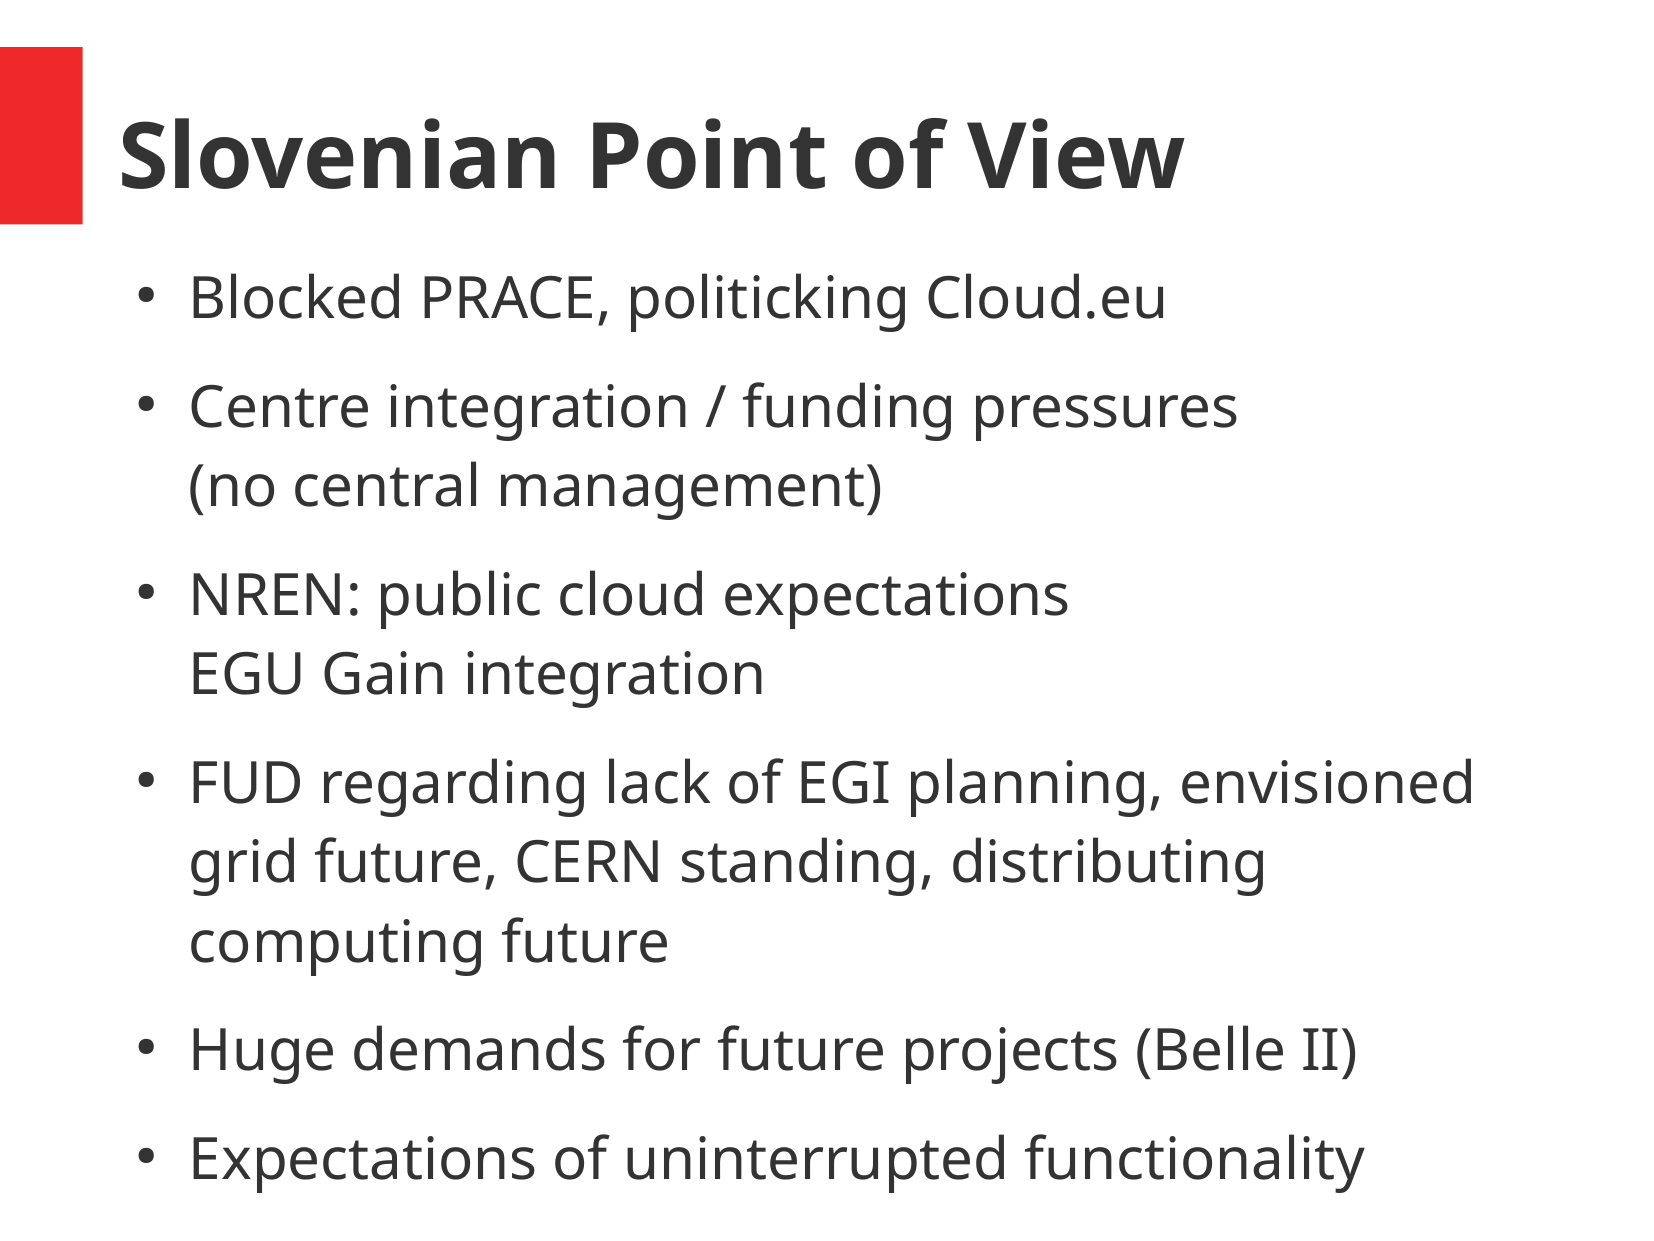

# Slovenian Point of View
Blocked PRACE, politicking Cloud.eu
Centre integration / funding pressures
(no central management)
NREN: public cloud expectations
EGU Gain integration
FUD regarding lack of EGI planning, envisioned grid future, CERN standing, distributing computing future
Huge demands for future projects (Belle II)
Expectations of uninterrupted functionality